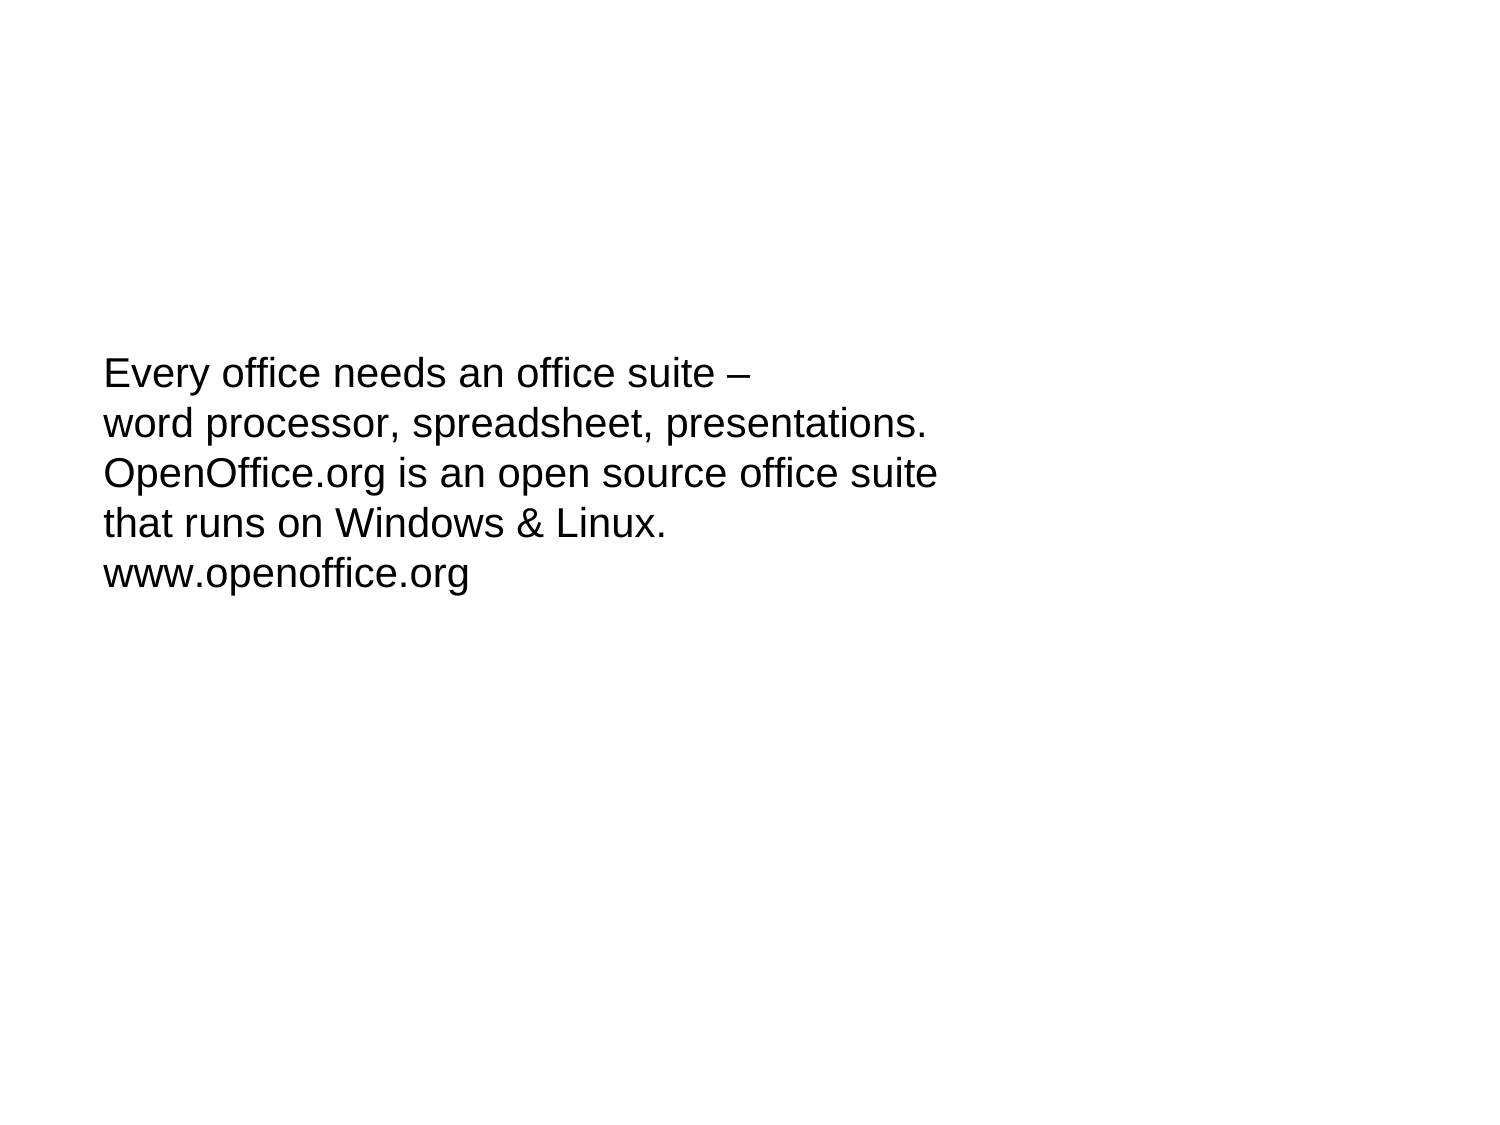

#
Every office needs an office suite –
word processor, spreadsheet, presentations.
OpenOffice.org is an open source office suite
that runs on Windows & Linux.
www.openoffice.org